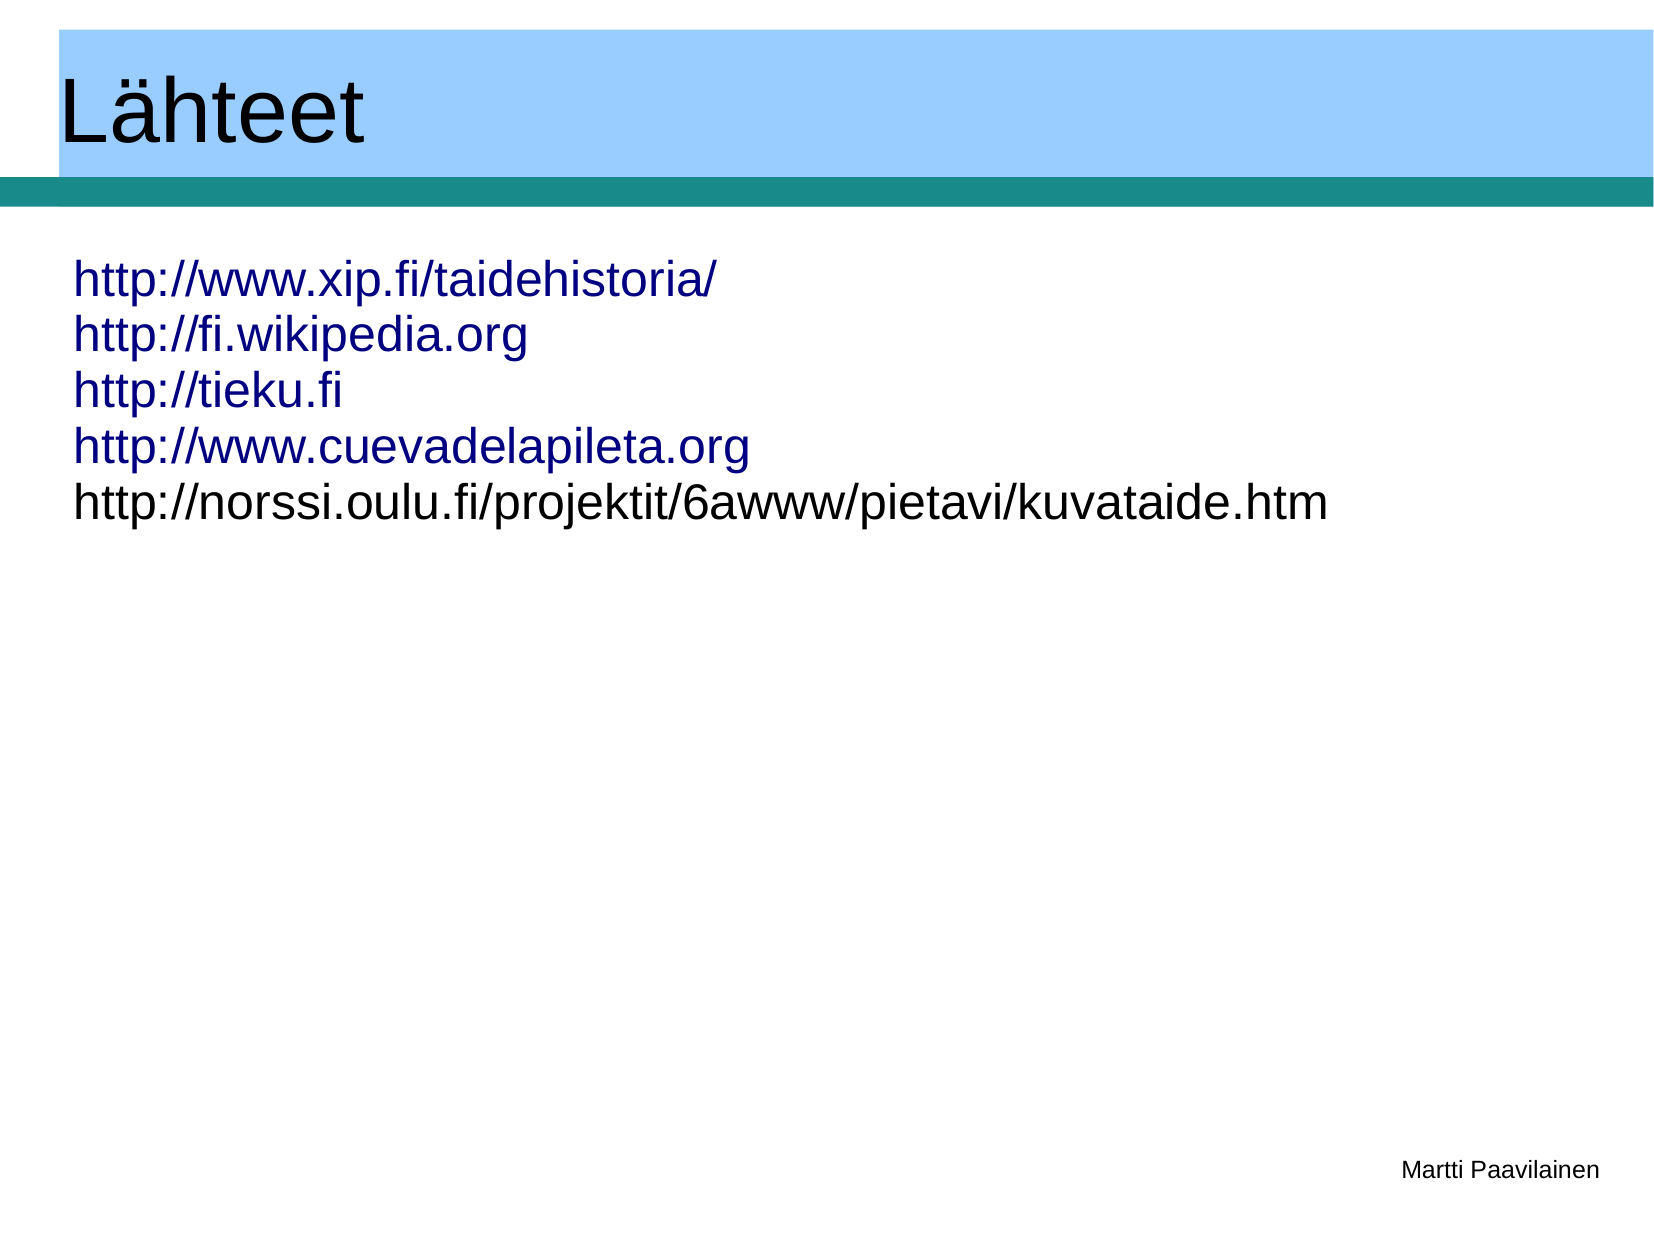

# Lähteet
http://www.xip.fi/taidehistoria/
http://fi.wikipedia.org
http://tieku.fi
http://www.cuevadelapileta.org
http://norssi.oulu.fi/projektit/6awww/pietavi/kuvataide.htm
Martti Paavilainen